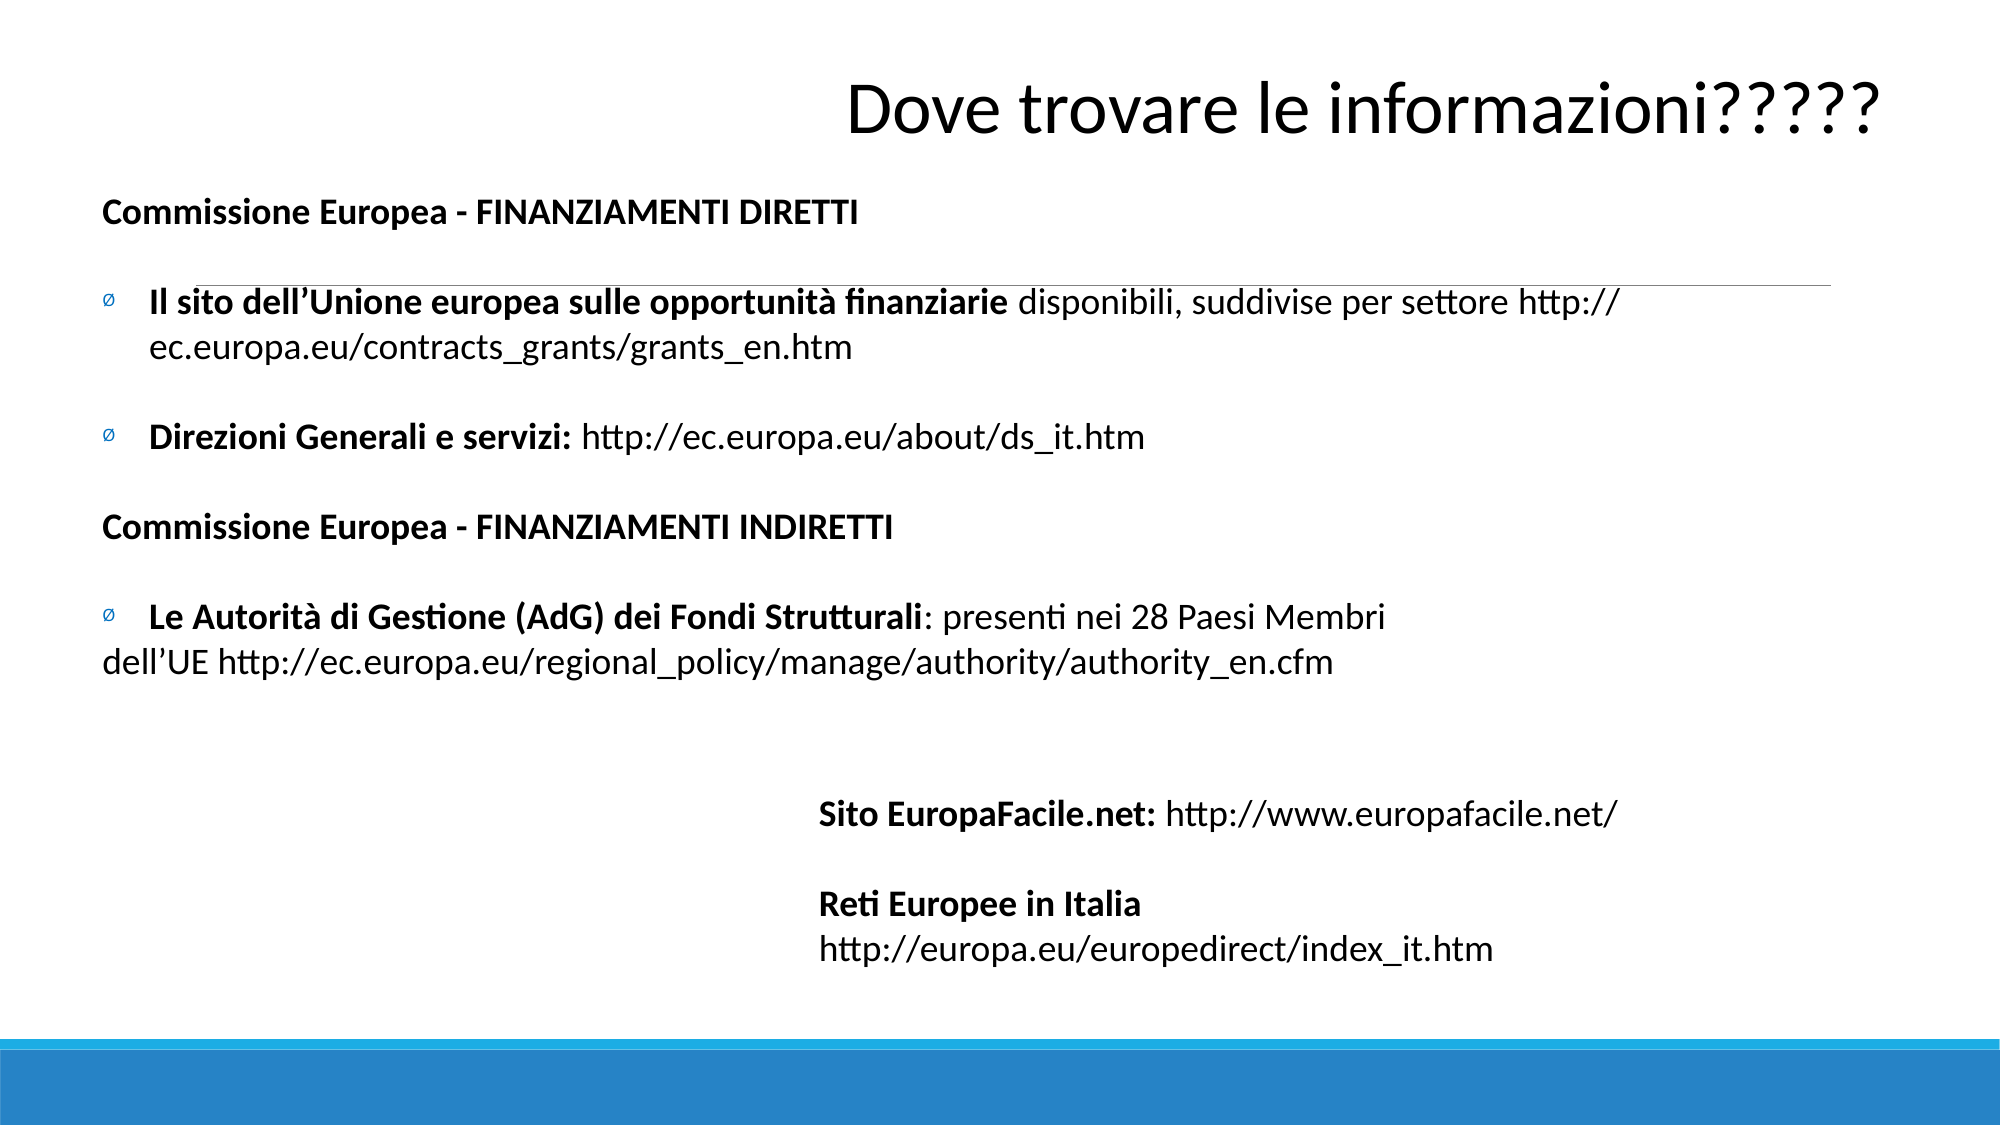

Dove trovare le informazioni?????
Commissione Europea - FINANZIAMENTI DIRETTI
Il sito dell’Unione europea sulle opportunità finanziarie disponibili, suddivise per settore http://ec.europa.eu/contracts_grants/grants_en.htm
Direzioni Generali e servizi: http://ec.europa.eu/about/ds_it.htm
Commissione Europea - FINANZIAMENTI INDIRETTI
Le Autorità di Gestione (AdG) dei Fondi Strutturali: presenti nei 28 Paesi Membri
dell’UE http://ec.europa.eu/regional_policy/manage/authority/authority_en.cfm
Sito EuropaFacile.net: http://www.europafacile.net/
Reti Europee in Italia http://europa.eu/europedirect/index_it.htm